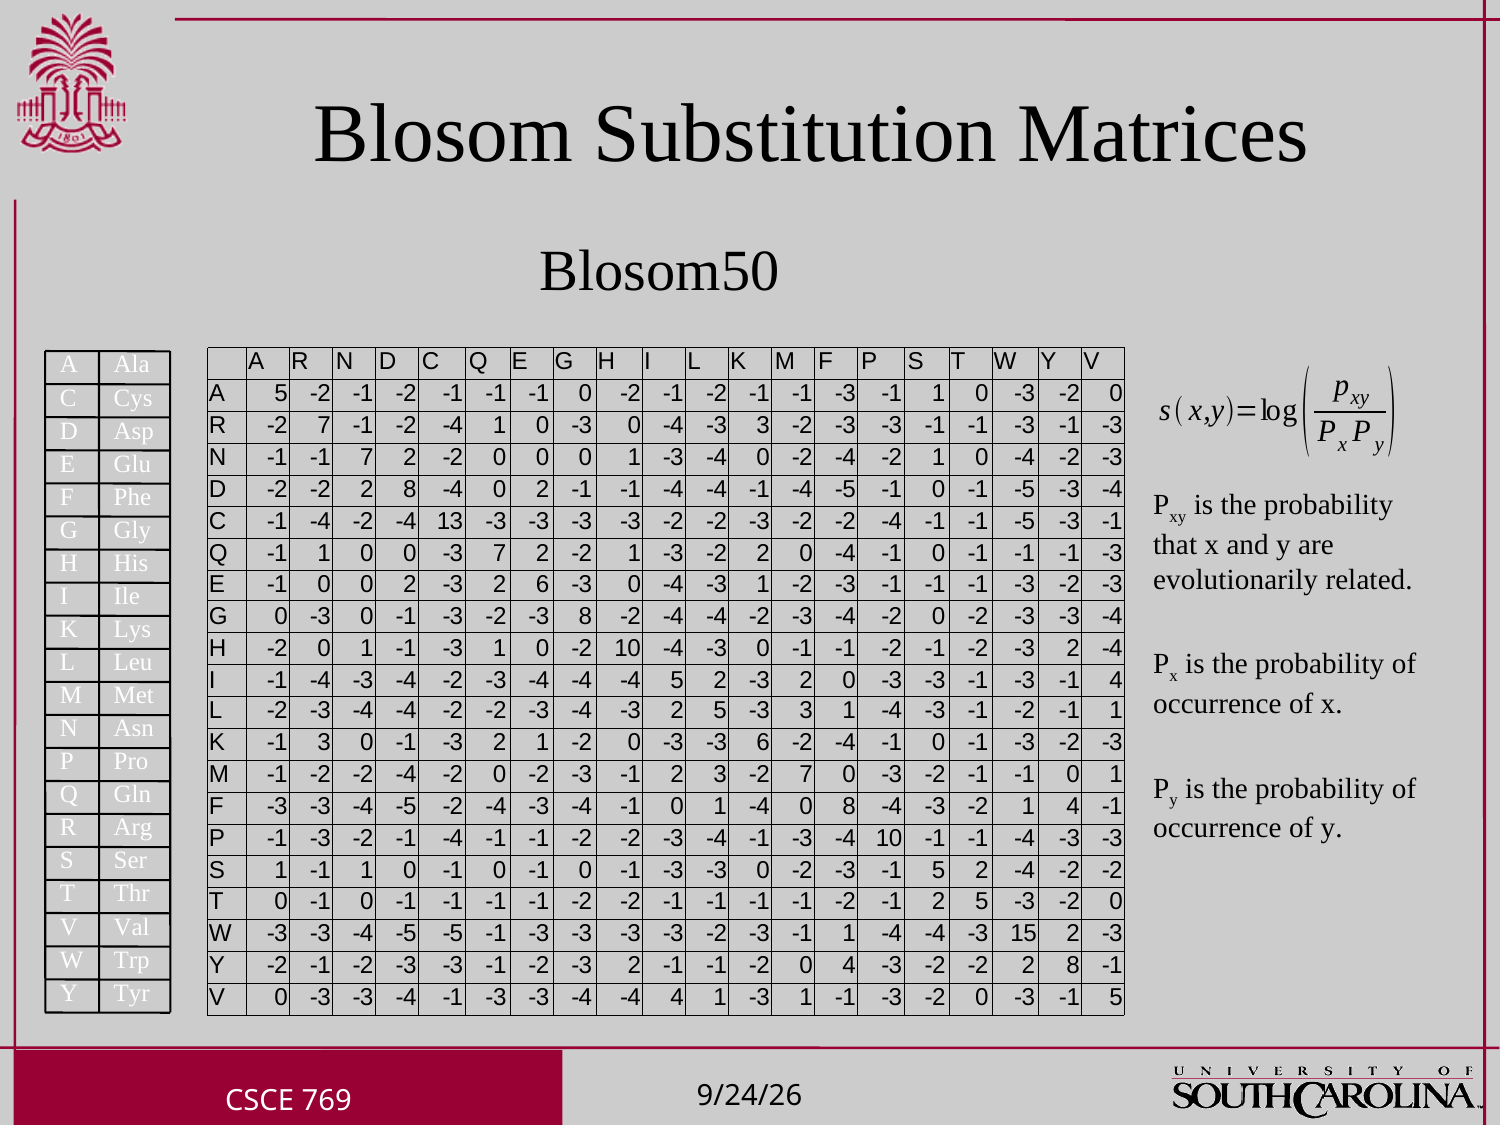

# Blosom Substitution Matrices
Blosom50
A
Ala
C
Cys
D
Asp
E
Glu
F
Phe
G
Gly
H
His
I
Ile
K
Lys
L
Leu
M
Met
N
Asn
P
Pro
Q
Gln
R
Arg
S
Ser
T
Thr
V
Val
W
Trp
Y
Tyr
Pxy is the probability that x and y are evolutionarily related.
Px is the probability of occurrence of x.
Py is the probability of occurrence of y.